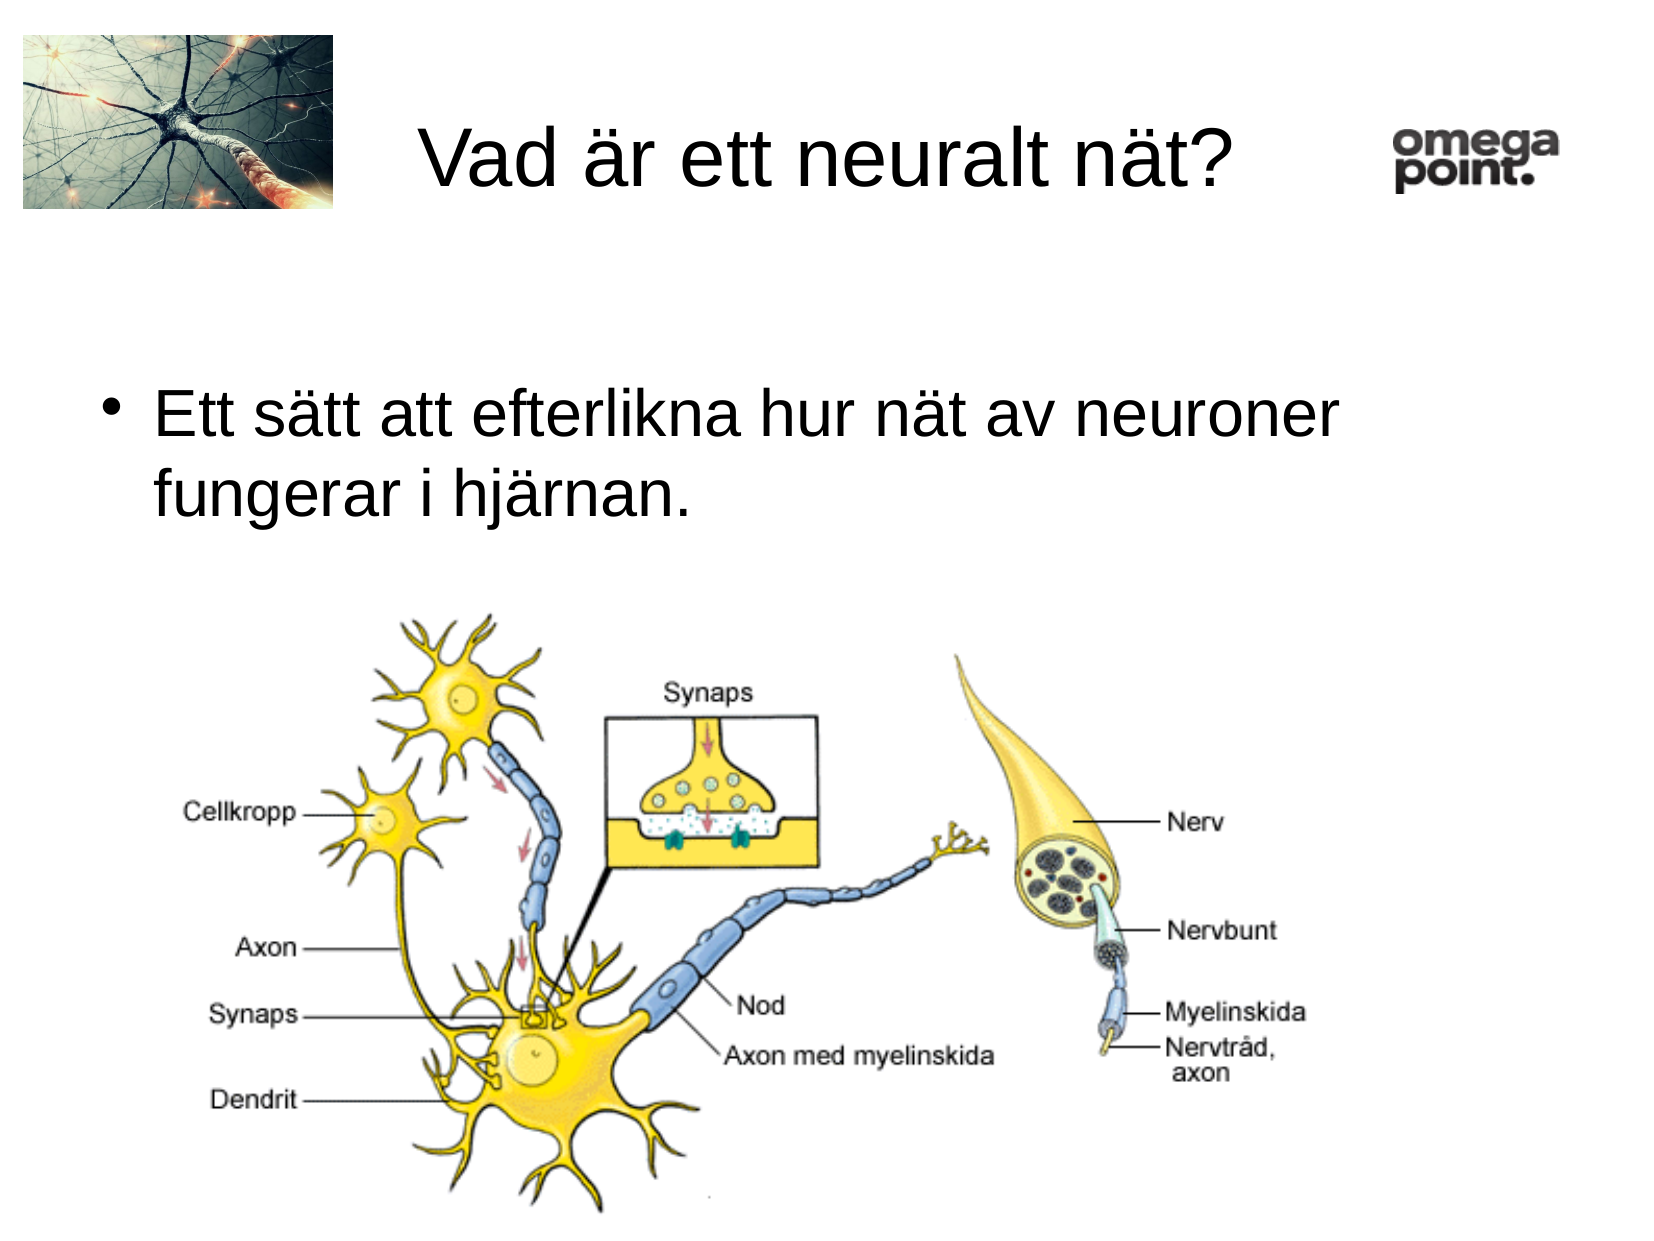

Vad är ett neuralt nät?
Ett sätt att efterlikna hur nät av neuroner fungerar i hjärnan.